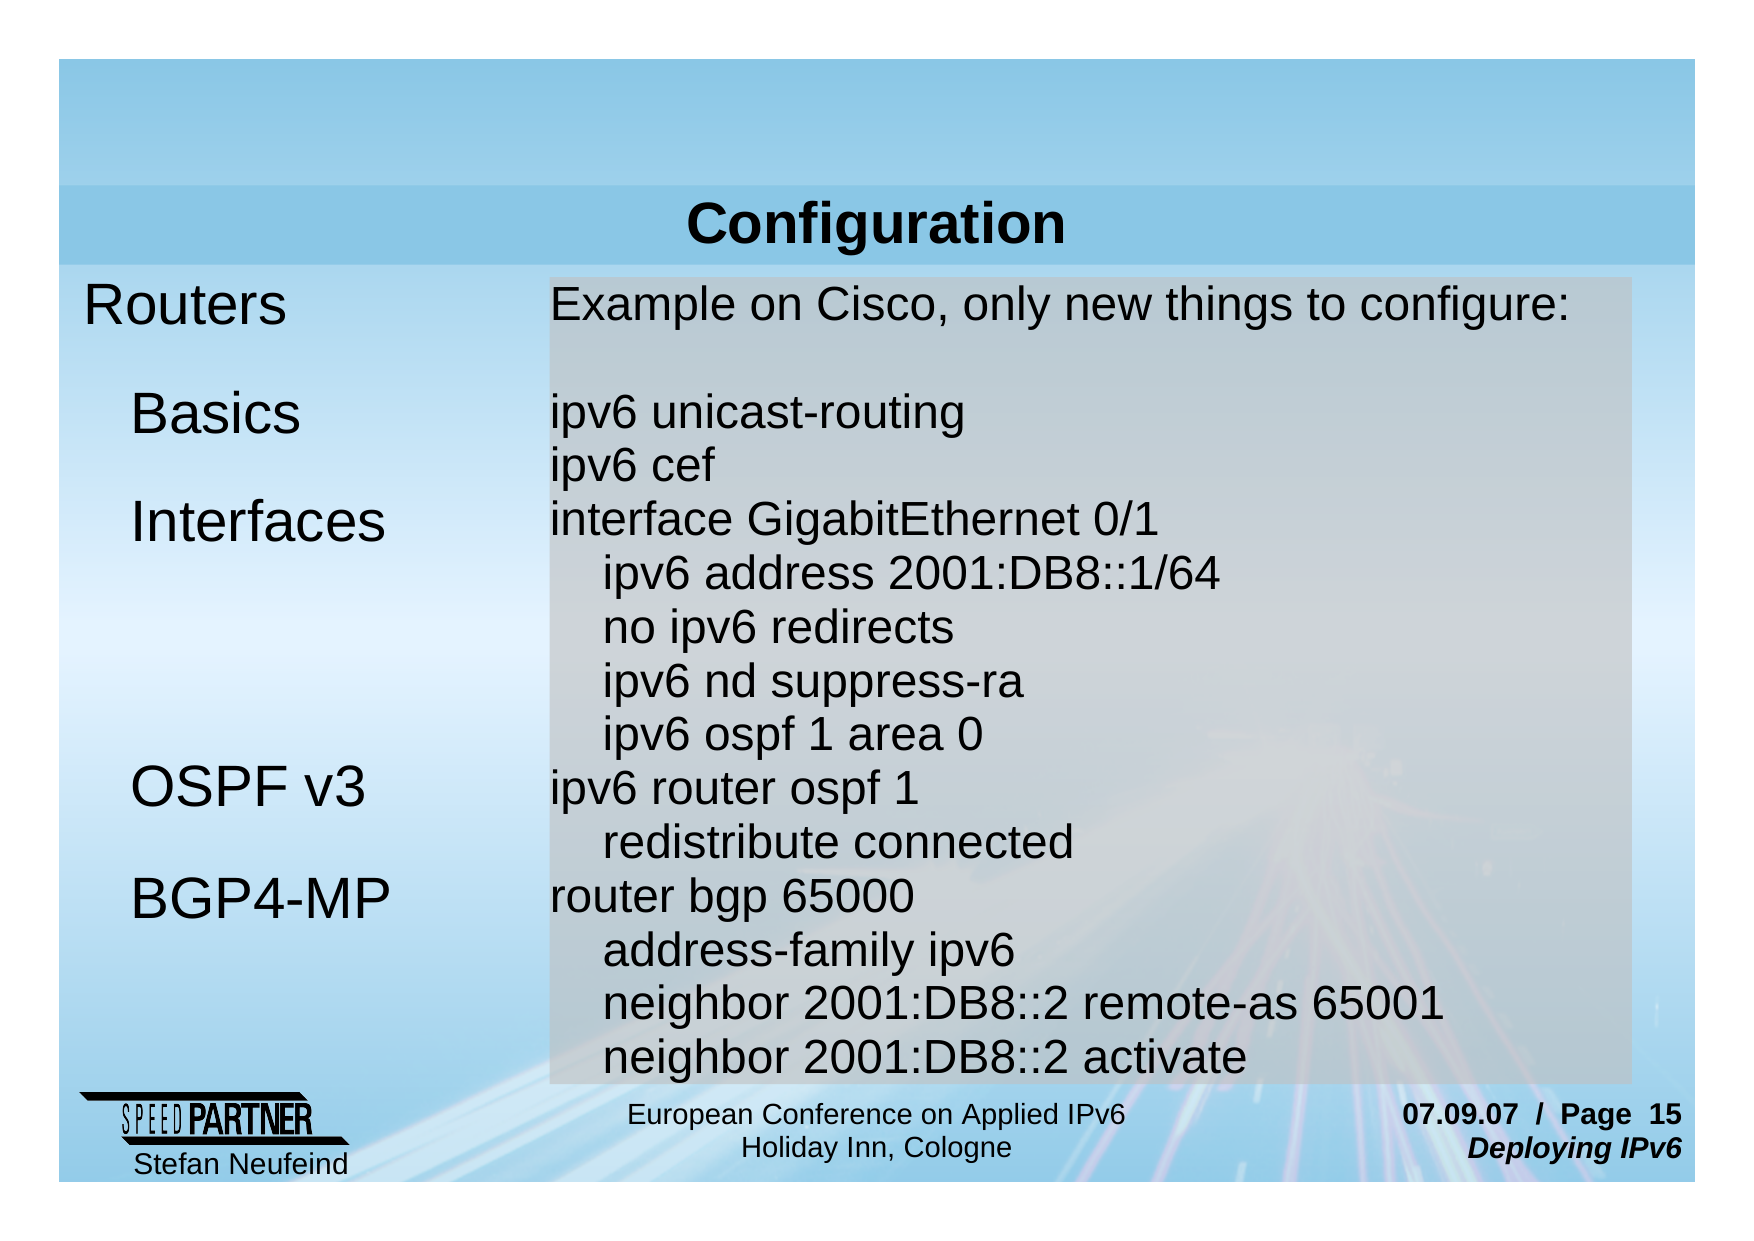

# Configuration
Routers
Basics
Interfaces
OSPF v3
BGP4-MP
Example on Cisco, only new things to configure:
ipv6 unicast-routing
ipv6 cef
interface GigabitEthernet 0/1
 ipv6 address 2001:DB8::1/64
 no ipv6 redirects
 ipv6 nd suppress-ra
 ipv6 ospf 1 area 0
ipv6 router ospf 1
 redistribute connected
router bgp 65000
 address-family ipv6
 neighbor 2001:DB8::2 remote-as 65001
 neighbor 2001:DB8::2 activate